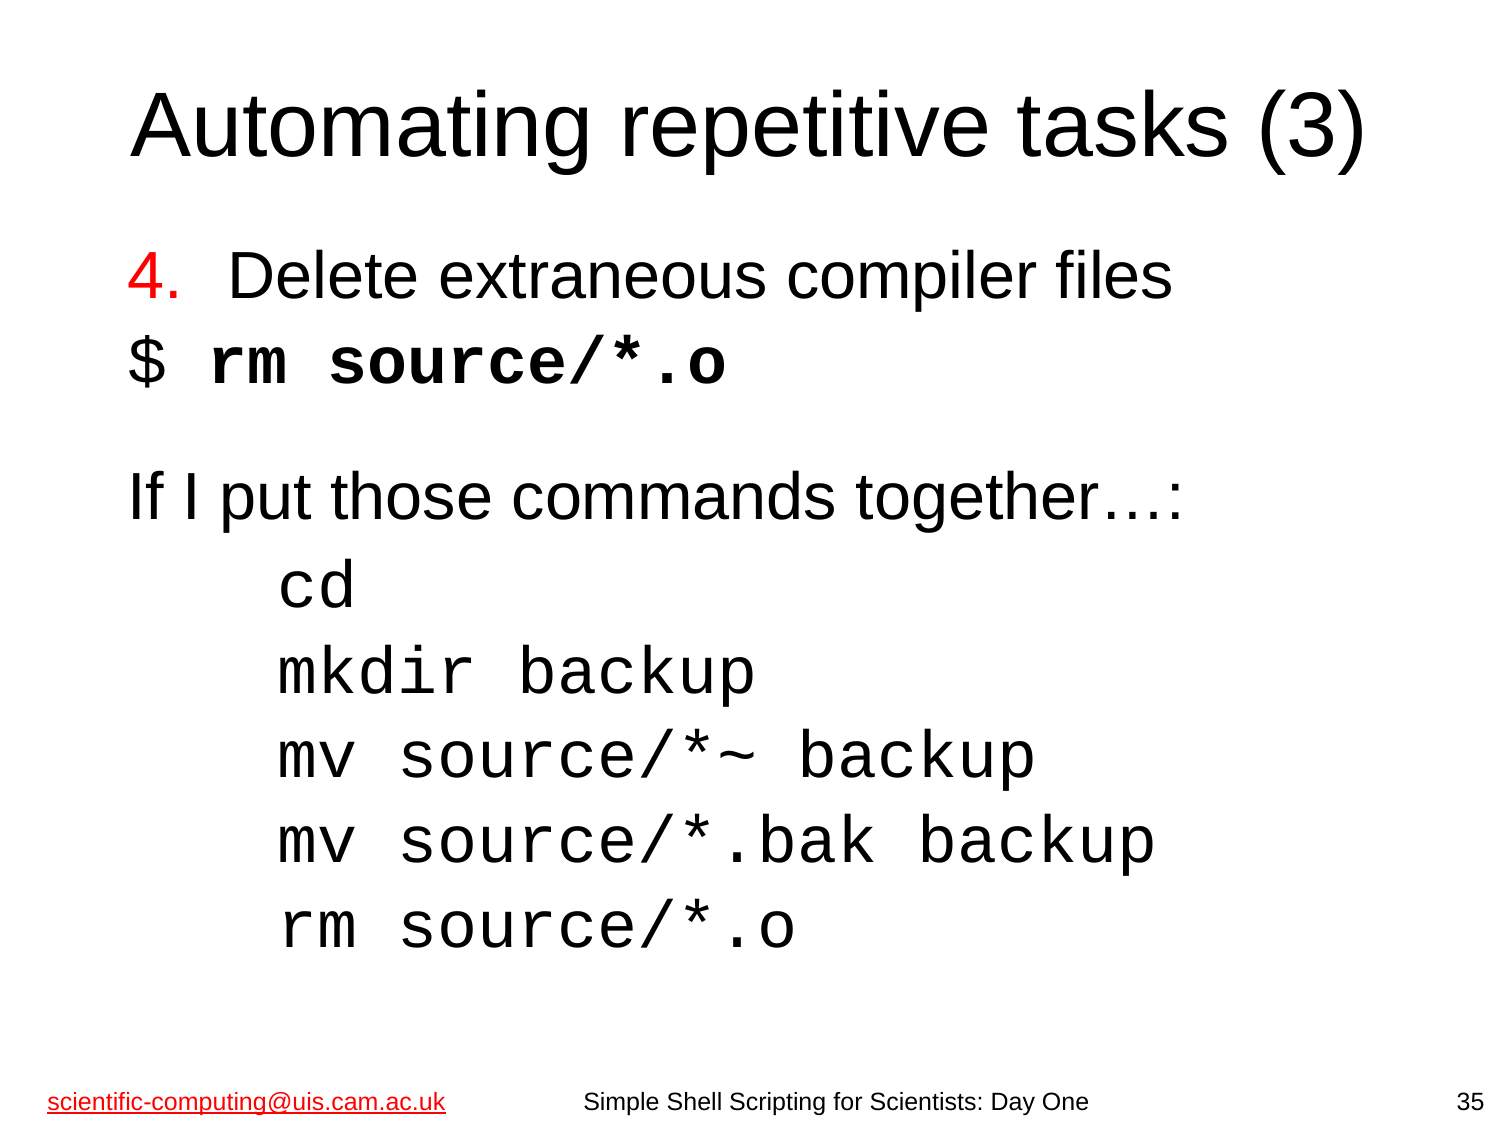

# Automating repetitive tasks (3)
4.	Delete extraneous compiler files
$ rm source/*.o
If I put those commands together…:
		cd
		mkdir backup
		mv source/*~ backup
		mv source/*.bak backup
		rm source/*.o
escience-support@ucs.cam.ac.uk	Simple Shell Scripting for Scientists: Day One
35